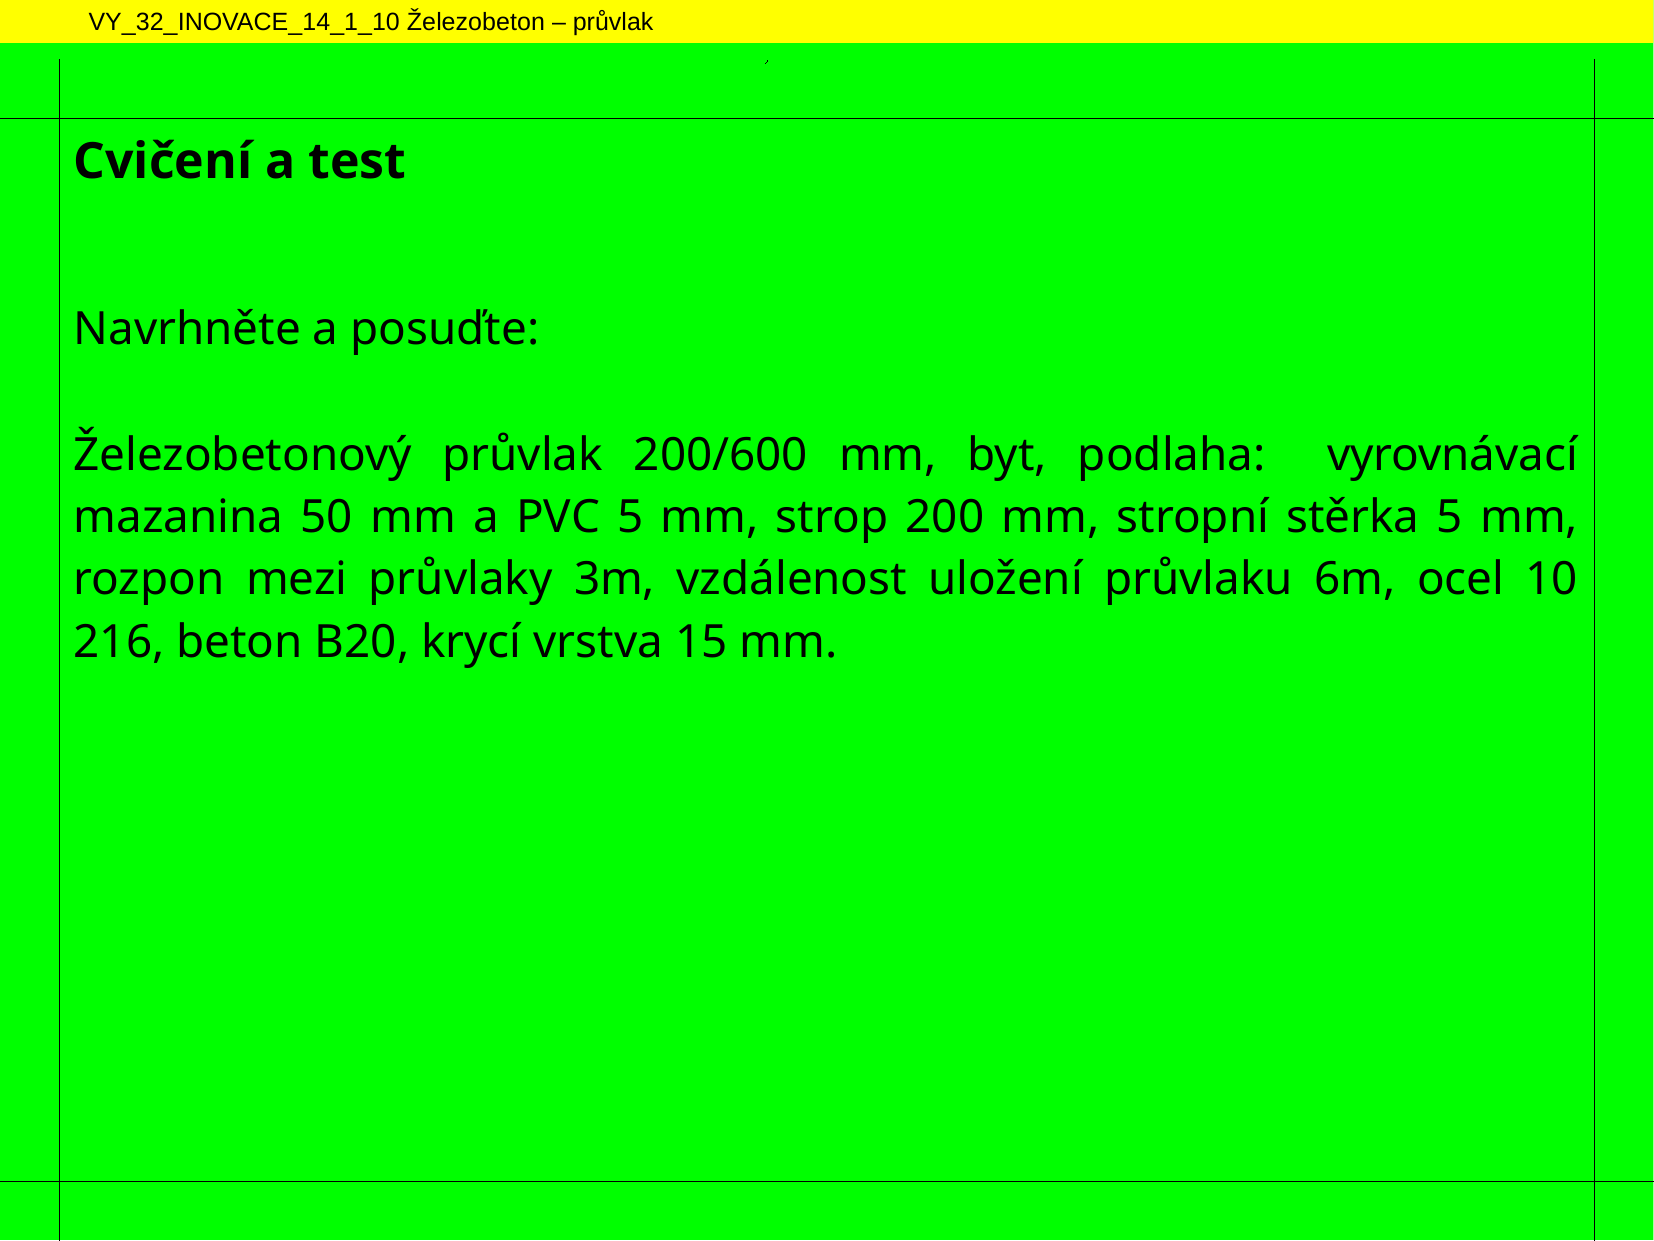

VY_32_INOVACE_14_1_10 Železobeton – průvlak
Cvičení a test
Navrhněte a posuďte:
Železobetonový průvlak 200/600 mm, byt, podlaha: vyrovnávací mazanina 50 mm a PVC 5 mm, strop 200 mm, stropní stěrka 5 mm, rozpon mezi průvlaky 3m, vzdálenost uložení průvlaku 6m, ocel 10 216, beton B20, krycí vrstva 15 mm.